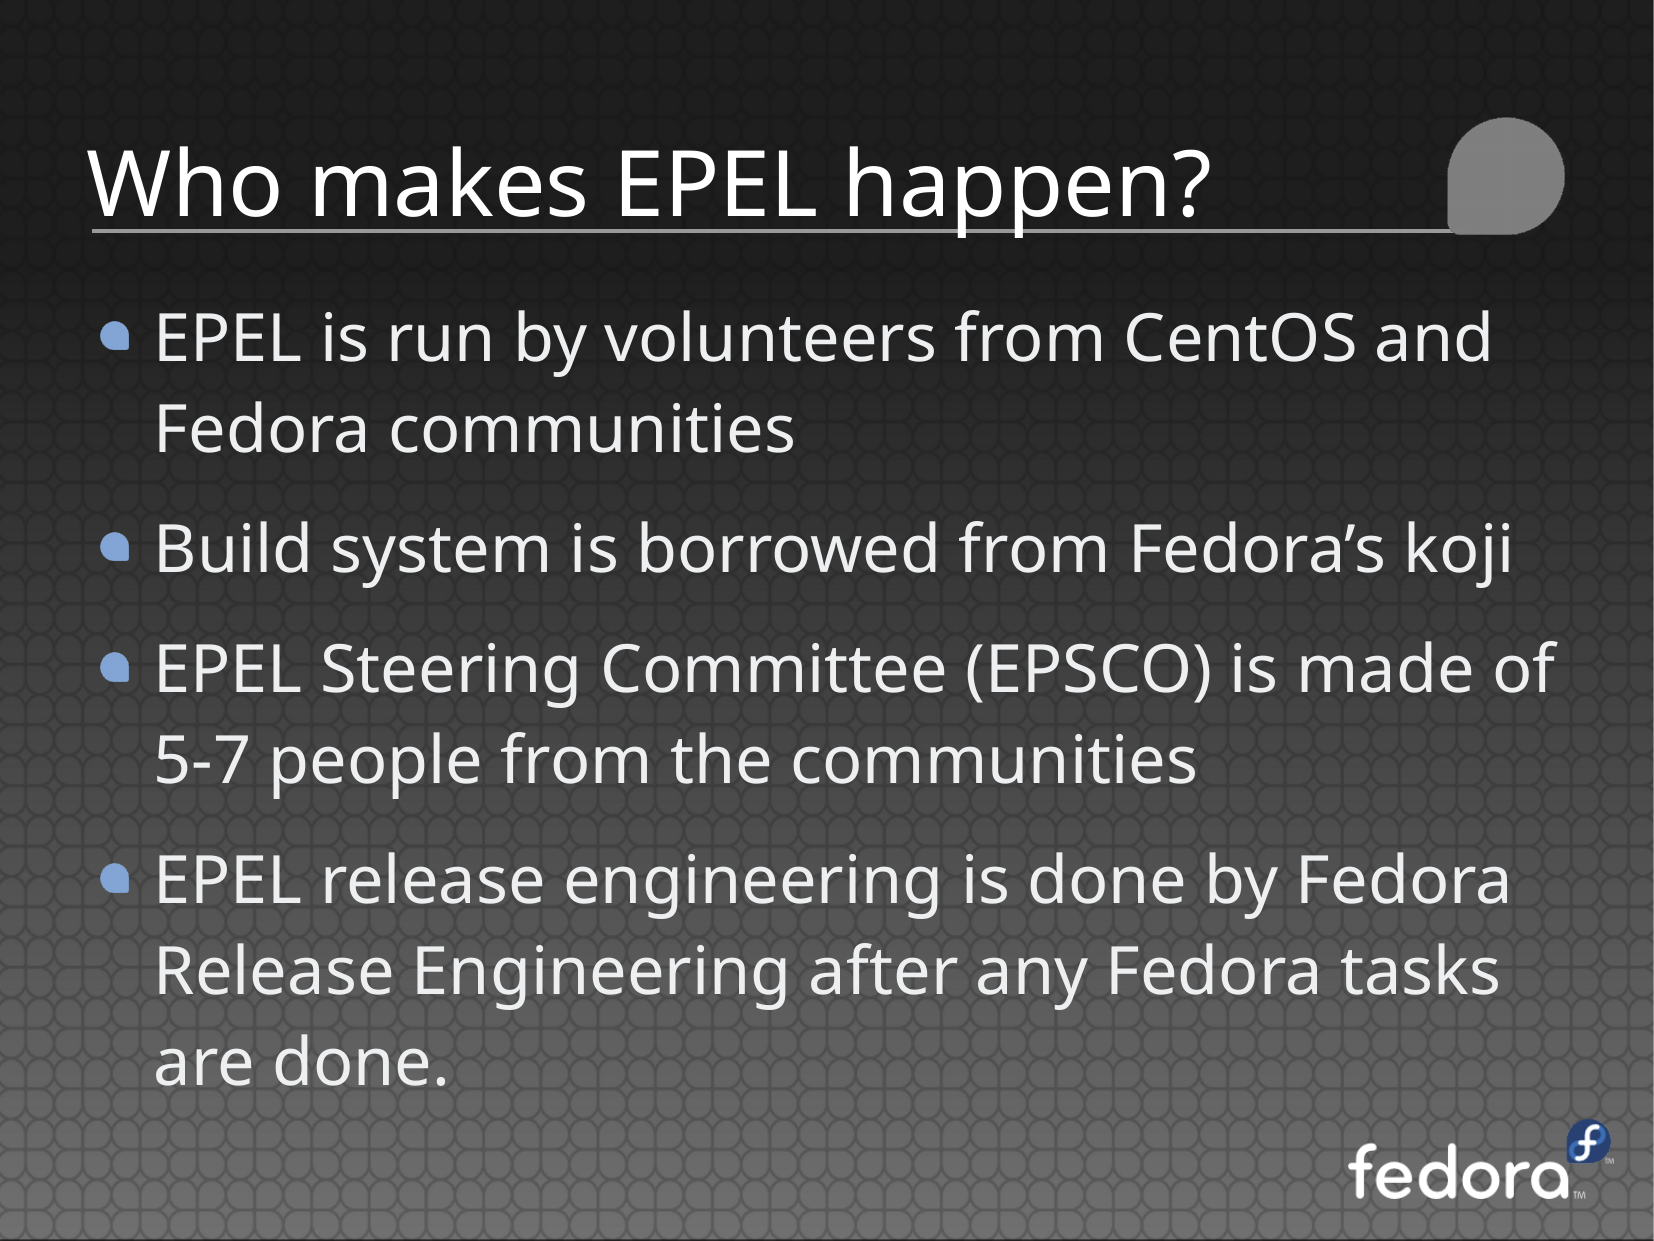

# Who makes EPEL happen?
EPEL is run by volunteers from CentOS and Fedora communities
Build system is borrowed from Fedora’s koji
EPEL Steering Committee (EPSCO) is made of 5-7 people from the communities
EPEL release engineering is done by Fedora Release Engineering after any Fedora tasks are done.